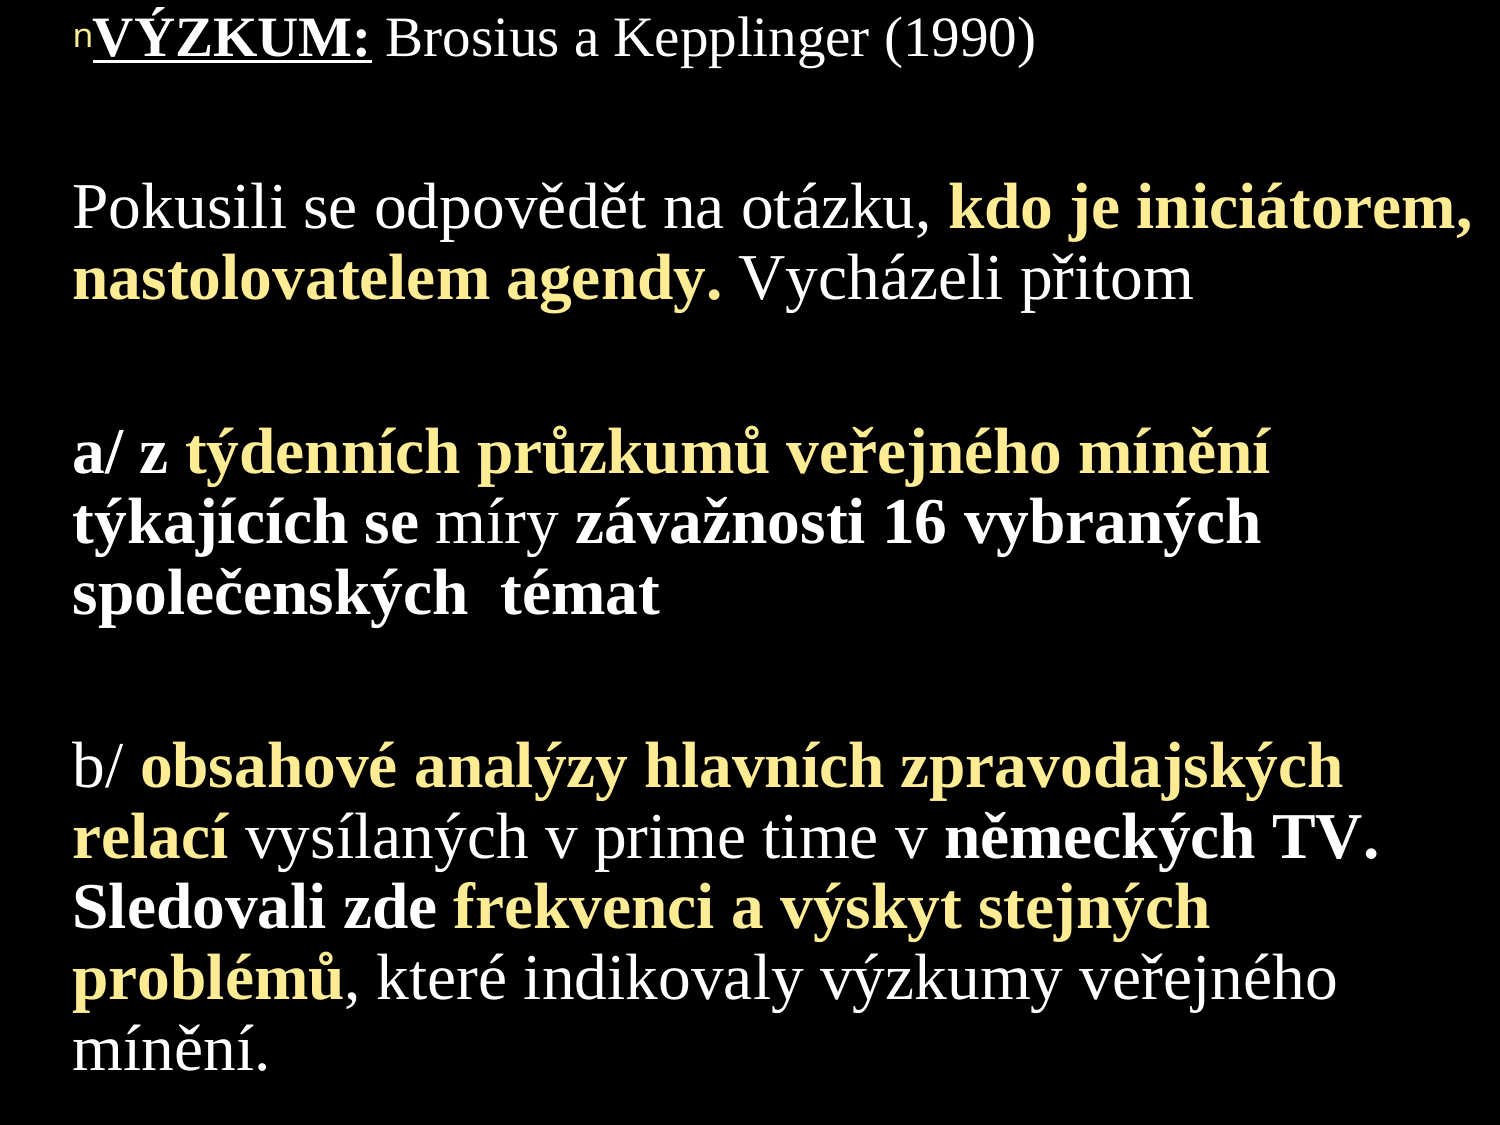

# VÝZKUM: Brosius a Kepplinger (1990)
Pokusili se odpovědět na otázku, kdo je iniciátorem, nastolovatelem agendy. Vycházeli přitom
a/ z týdenních průzkumů veřejného mínění týkajících se míry závažnosti 16 vybraných společenských témat
b/ obsahové analýzy hlavních zpravodajských relací vysílaných v prime time v německých TV. Sledovali zde frekvenci a výskyt stejných problémů, které indikovaly výzkumy veřejného mínění.